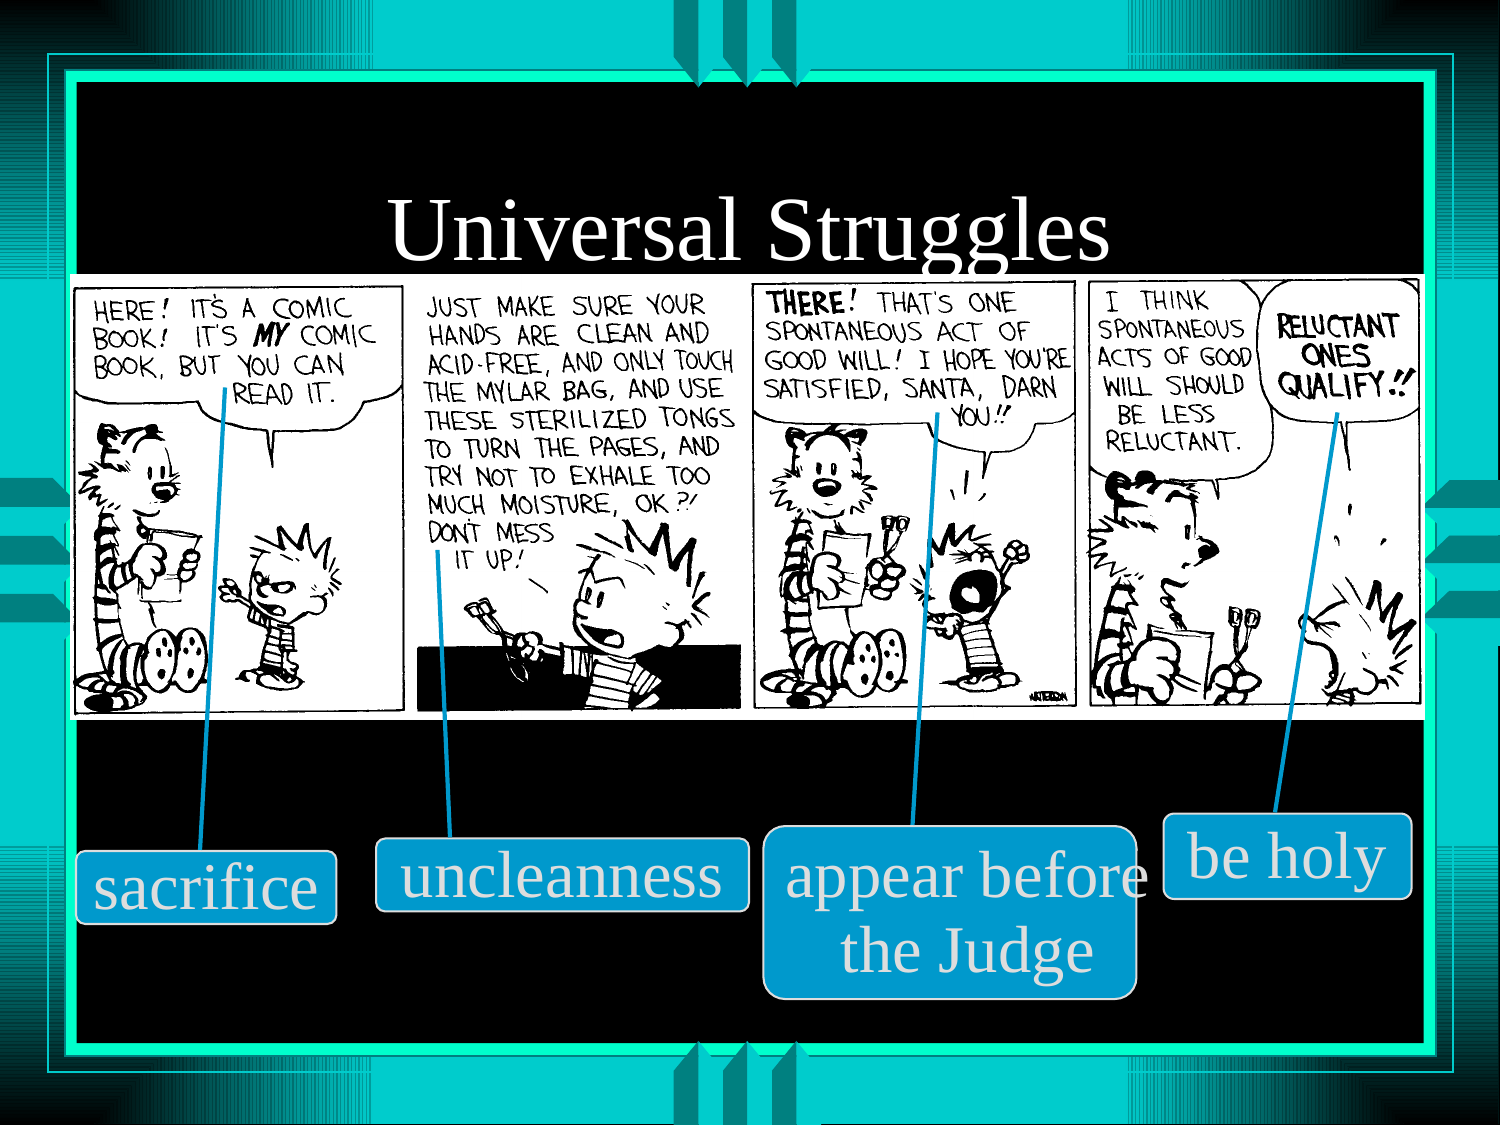

# Universal Struggles
sacrifice
appear before
the Judge
be holy
uncleanness